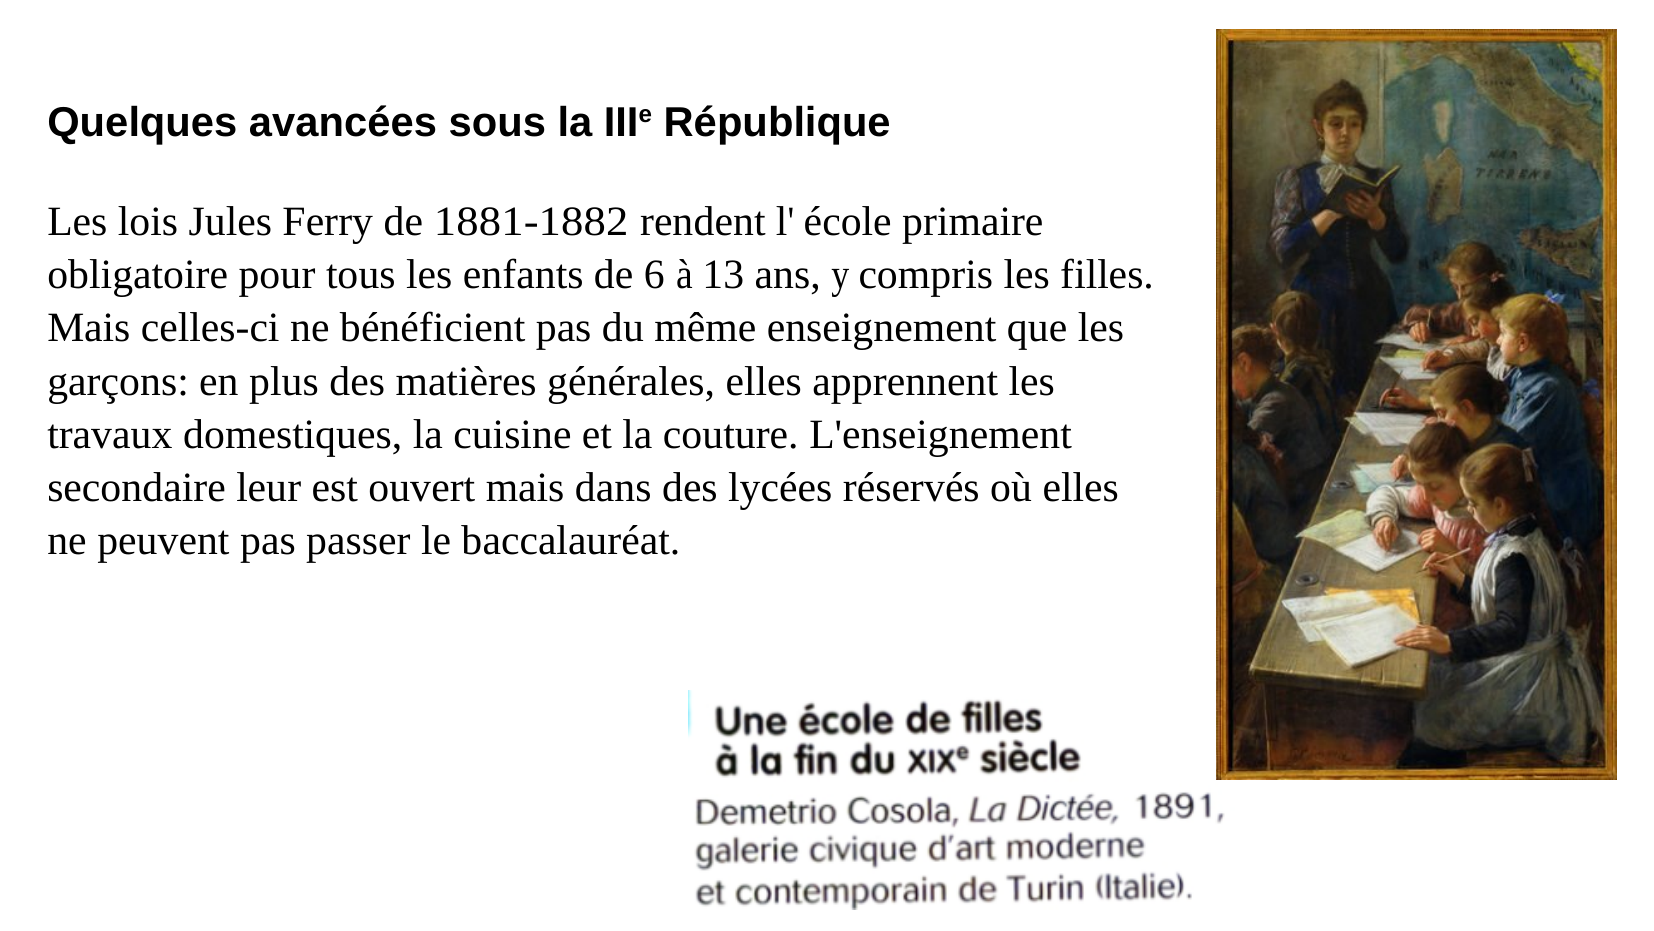

# Quelques avancées sous la IIIe République
Les lois Jules Ferry de 1881-1882 rendent l' école primaire
obligatoire pour tous les enfants de 6 à 13 ans, y compris les filles.
Mais celles-ci ne bénéficient pas du même enseignement que les
garçons: en plus des matières générales, elles apprennent les
travaux domestiques, la cuisine et la couture. L'enseignement
secondaire leur est ouvert mais dans des lycées réservés où elles
ne peuvent pas passer le baccalauréat.